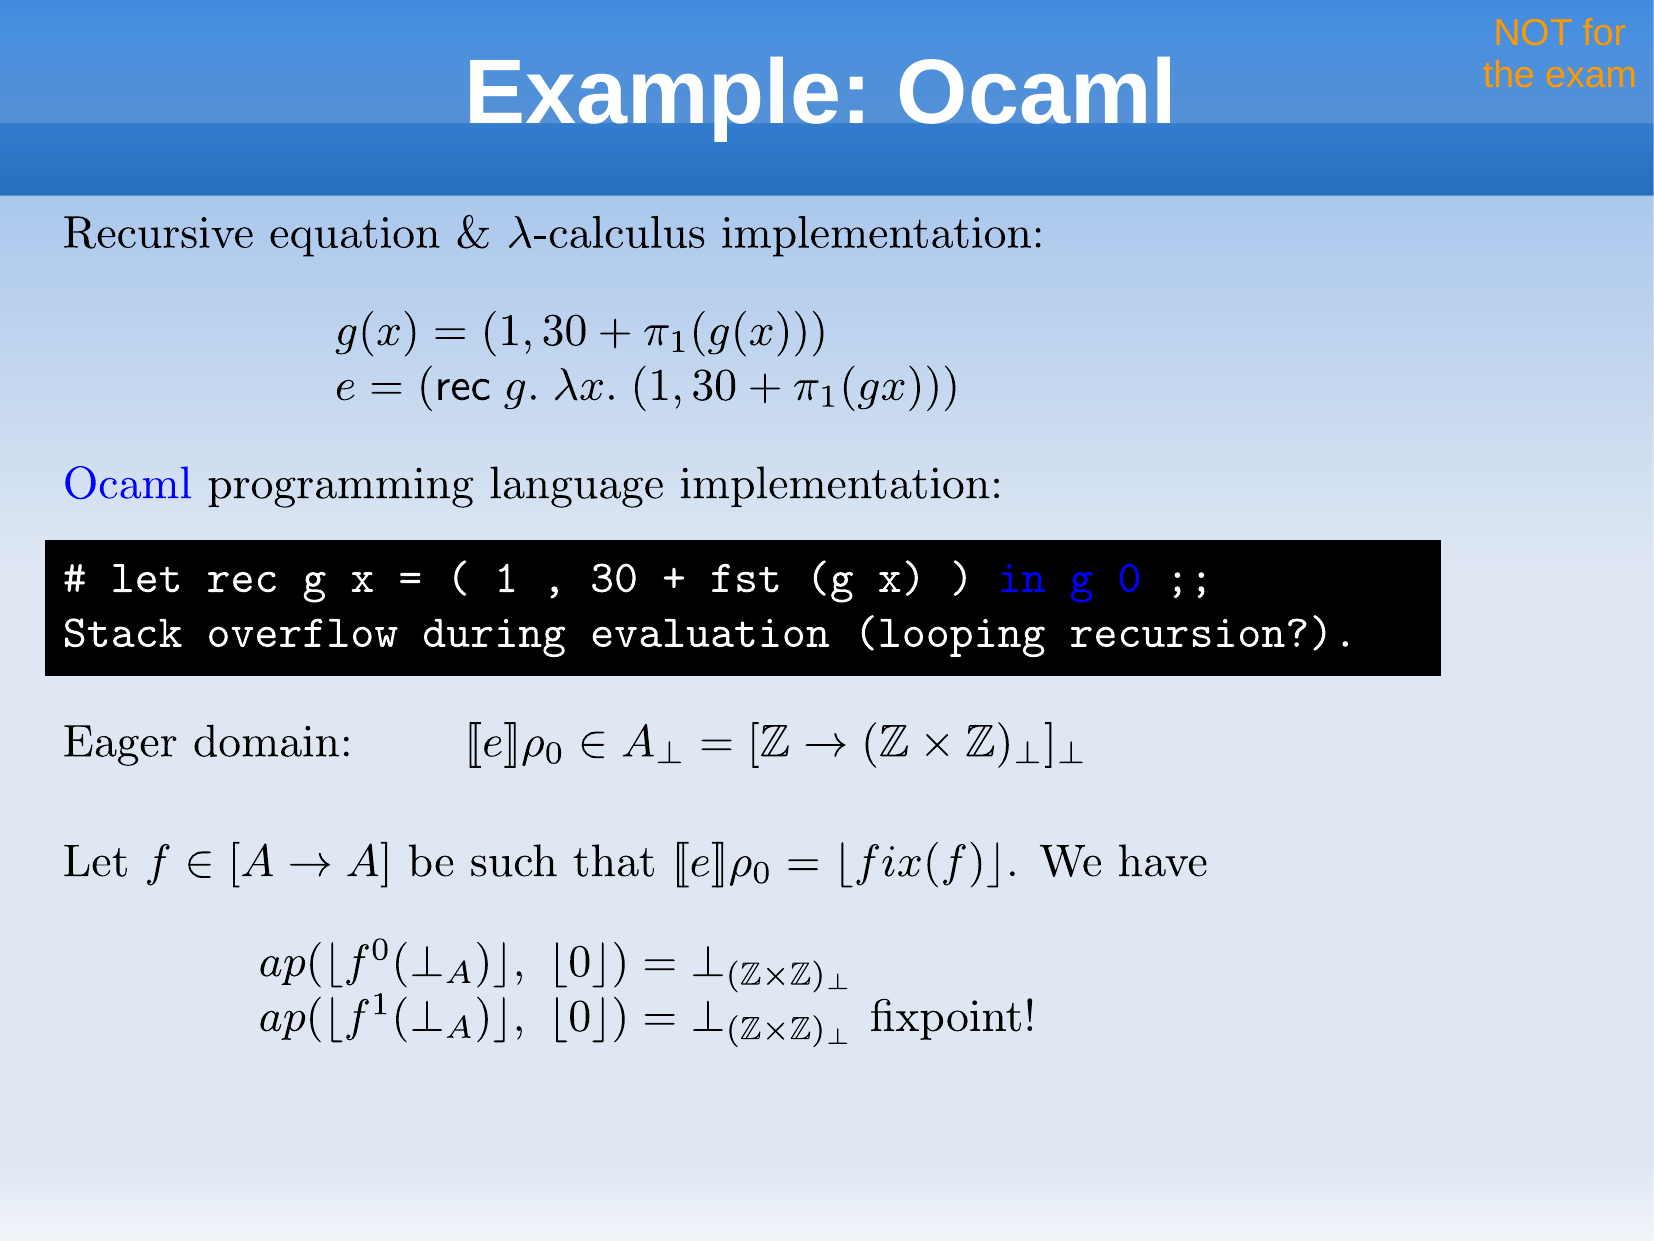

# Example: Ocaml
NOT for
the exam